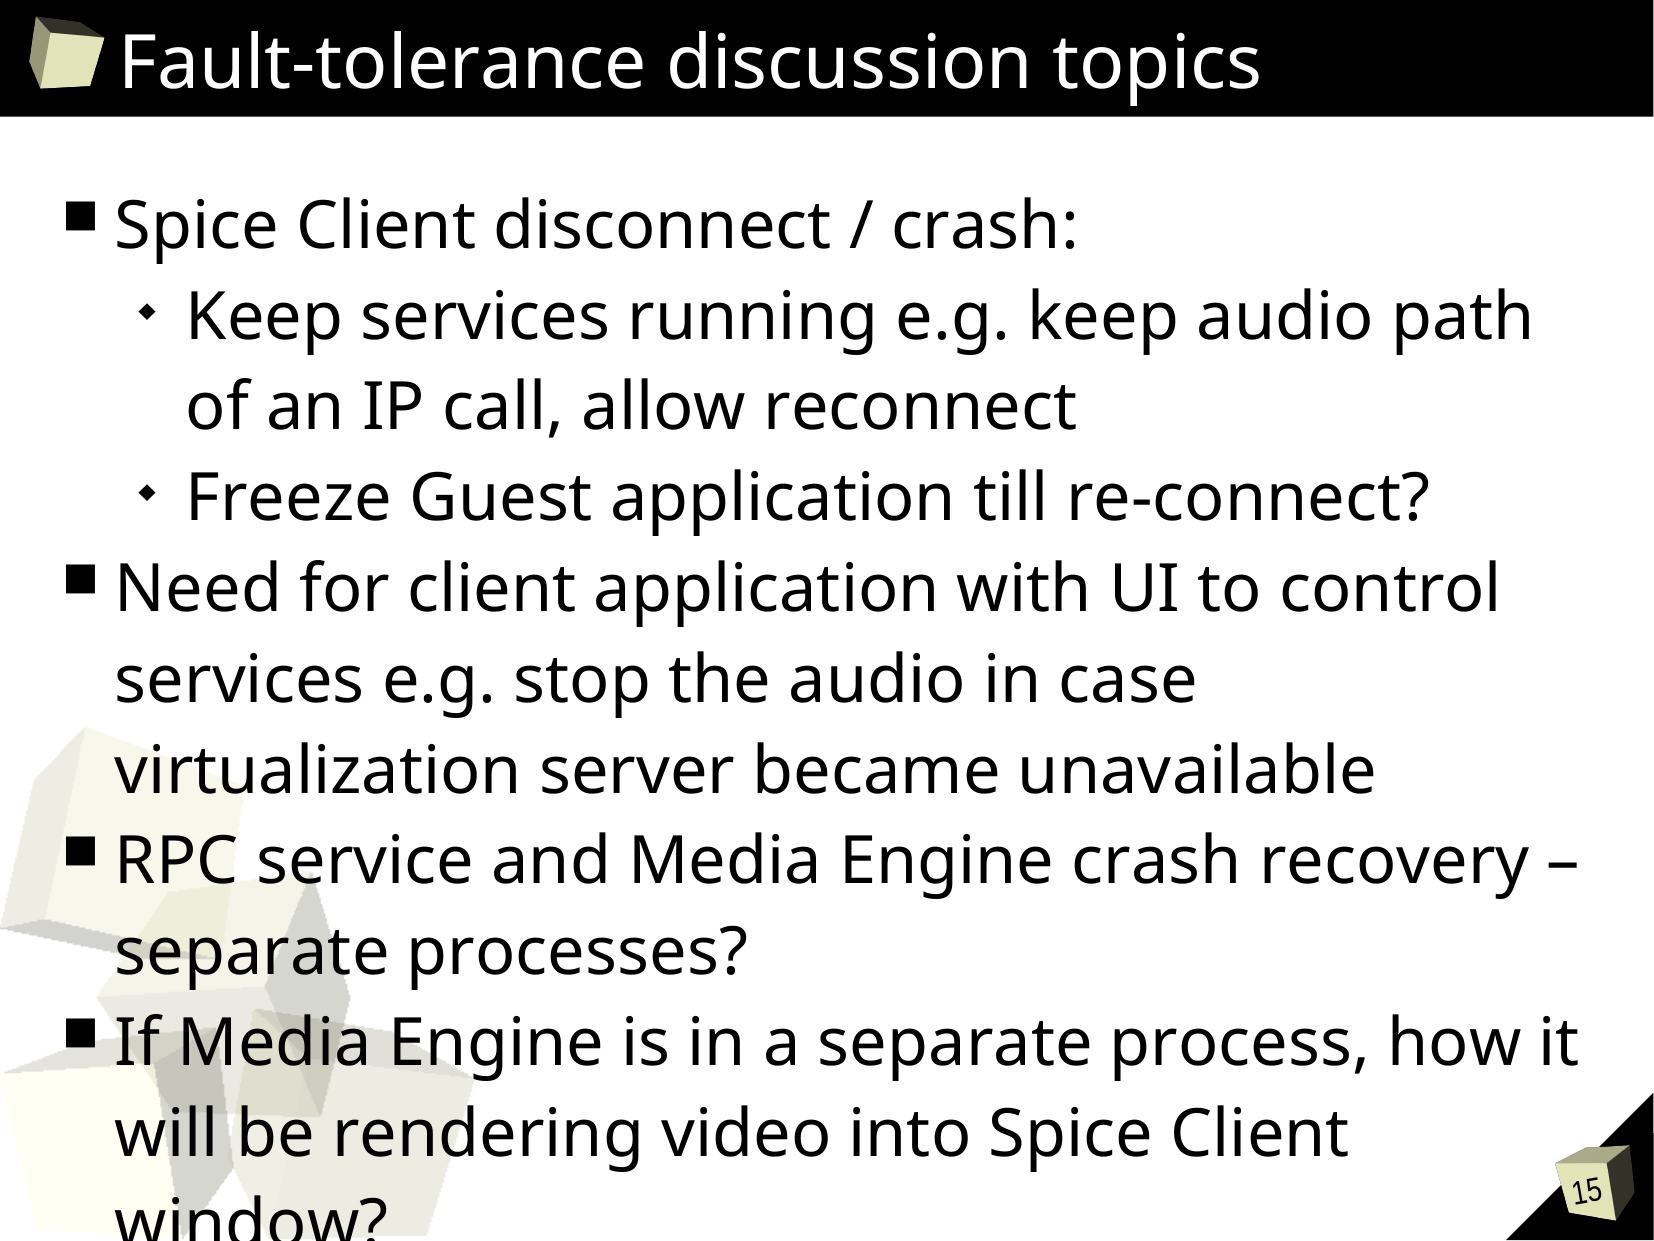

# Fault-tolerance discussion topics
Spice Client disconnect / crash:
Keep services running e.g. keep audio path of an IP call, allow reconnect
Freeze Guest application till re-connect?
Need for client application with UI to control services e.g. stop the audio in case virtualization server became unavailable
RPC service and Media Engine crash recovery – separate processes?
If Media Engine is in a separate process, how it will be rendering video into Spice Client window?
Migration support